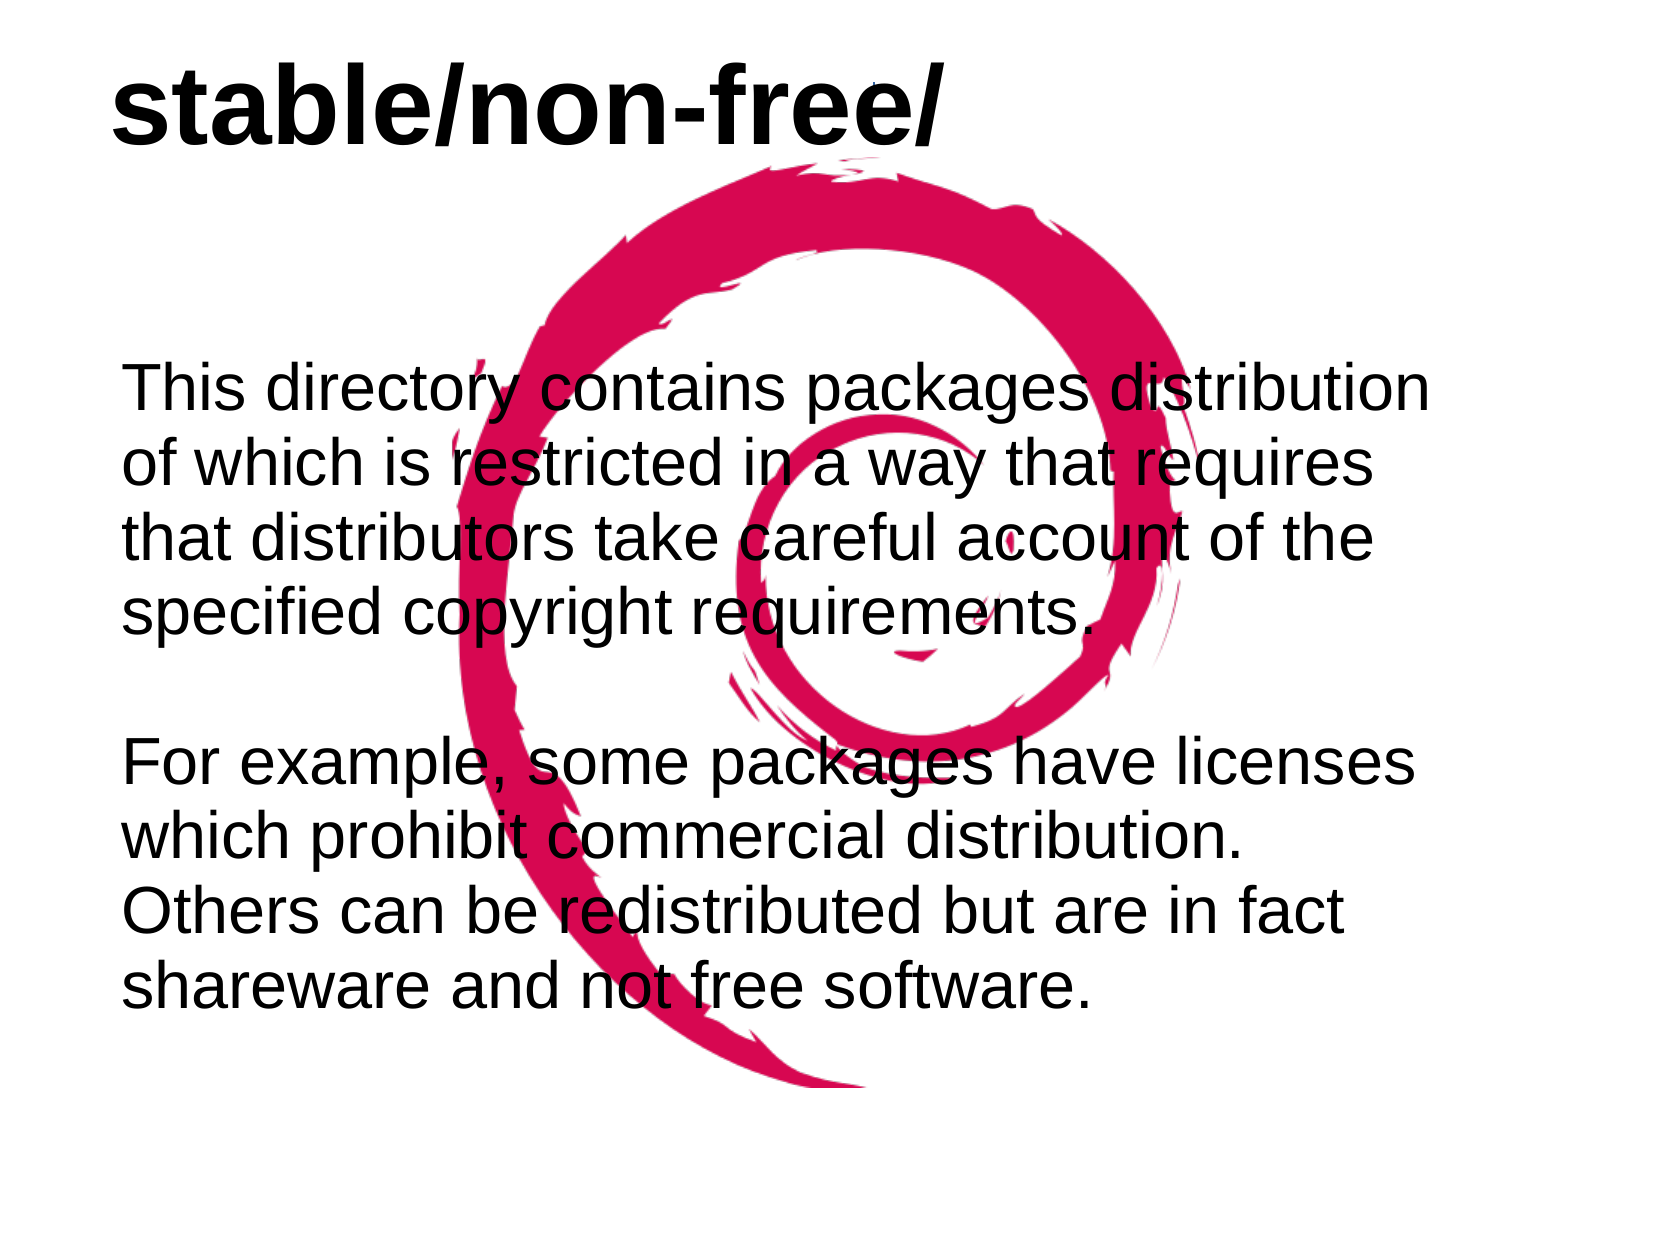

stable/non-free/
This directory contains packages distribution of which is restricted in a way that requires that distributors take careful account of the specified copyright requirements.
For example, some packages have licenses which prohibit commercial distribution. Others can be redistributed but are in fact shareware and not free software.